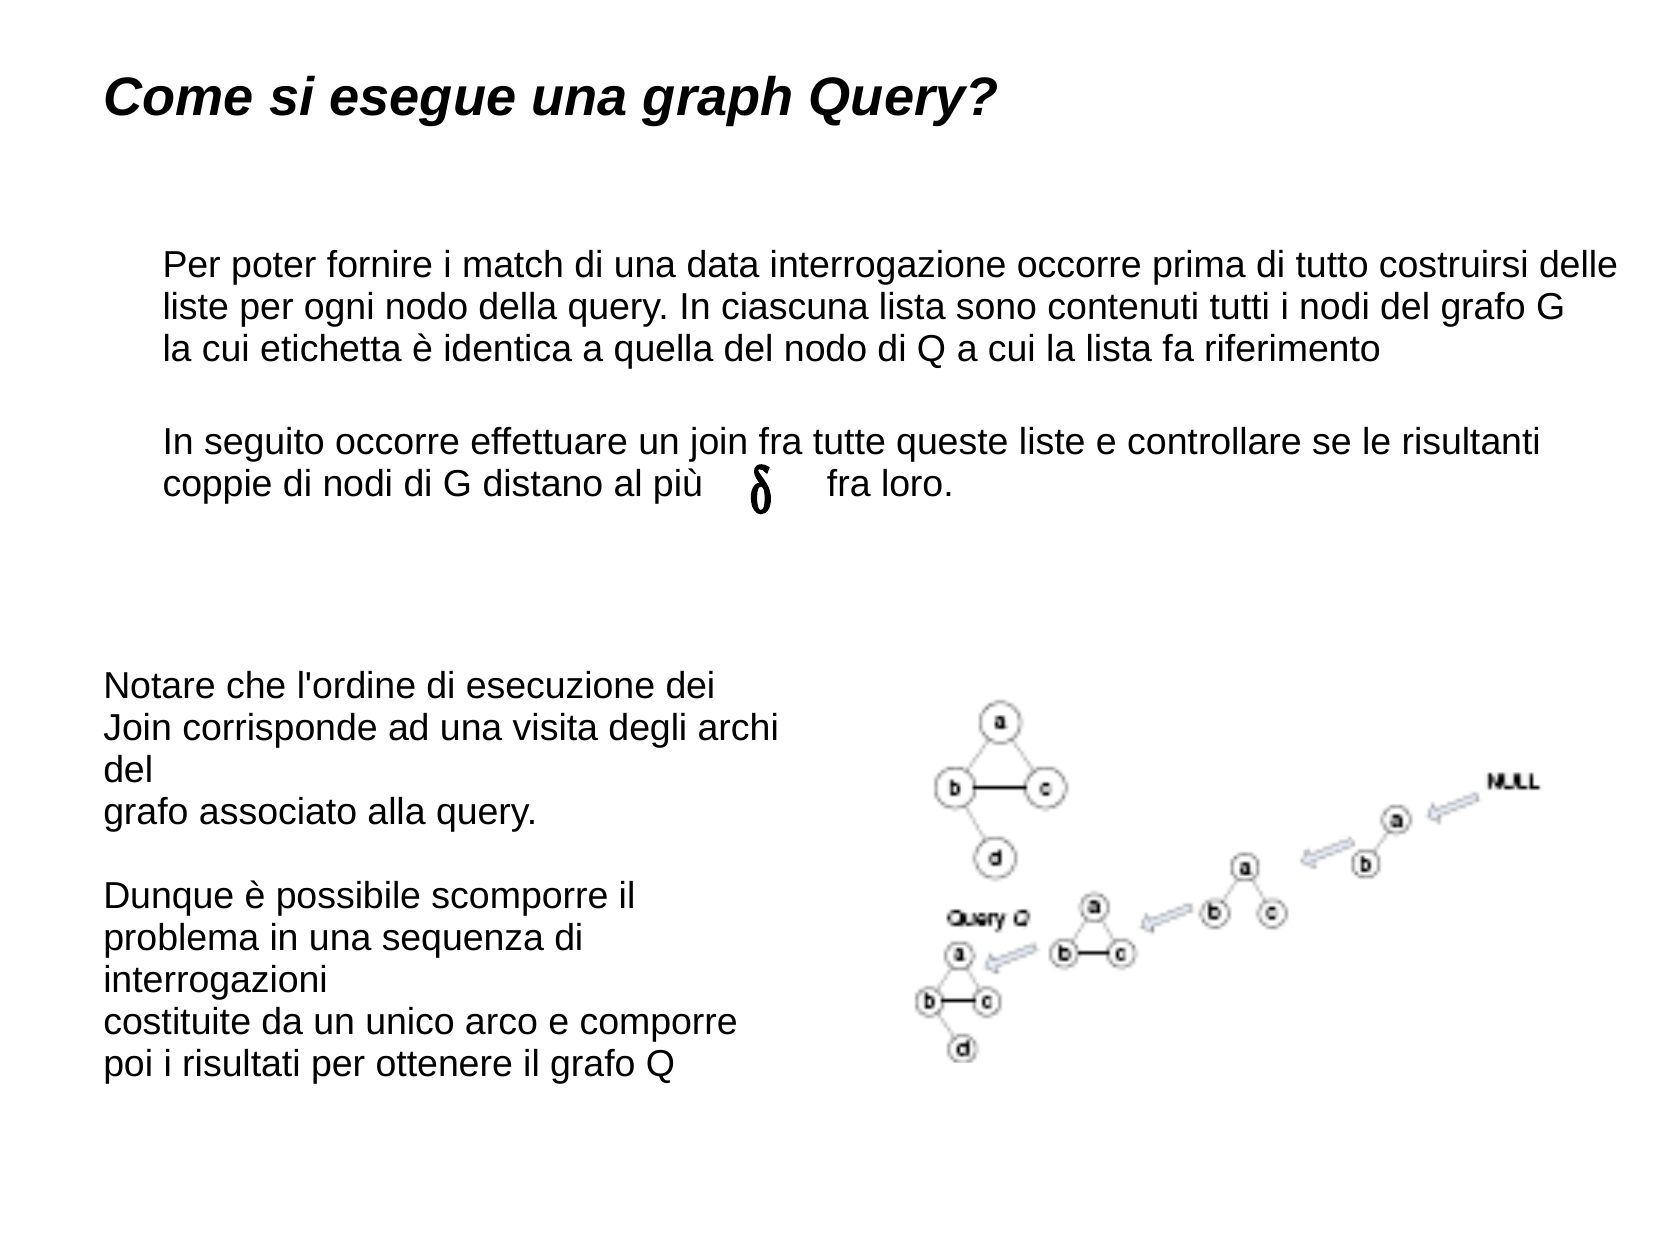

Come si esegue una graph Query?
Per poter fornire i match di una data interrogazione occorre prima di tutto costruirsi delle
liste per ogni nodo della query. In ciascuna lista sono contenuti tutti i nodi del grafo G
la cui etichetta è identica a quella del nodo di Q a cui la lista fa riferimento
In seguito occorre effettuare un join fra tutte queste liste e controllare se le risultanti
coppie di nodi di G distano al più 		fra loro.
Notare che l'ordine di esecuzione dei Join corrisponde ad una visita degli archi del
grafo associato alla query.
Dunque è possibile scomporre il problema in una sequenza di interrogazioni
costituite da un unico arco e comporre poi i risultati per ottenere il grafo Q